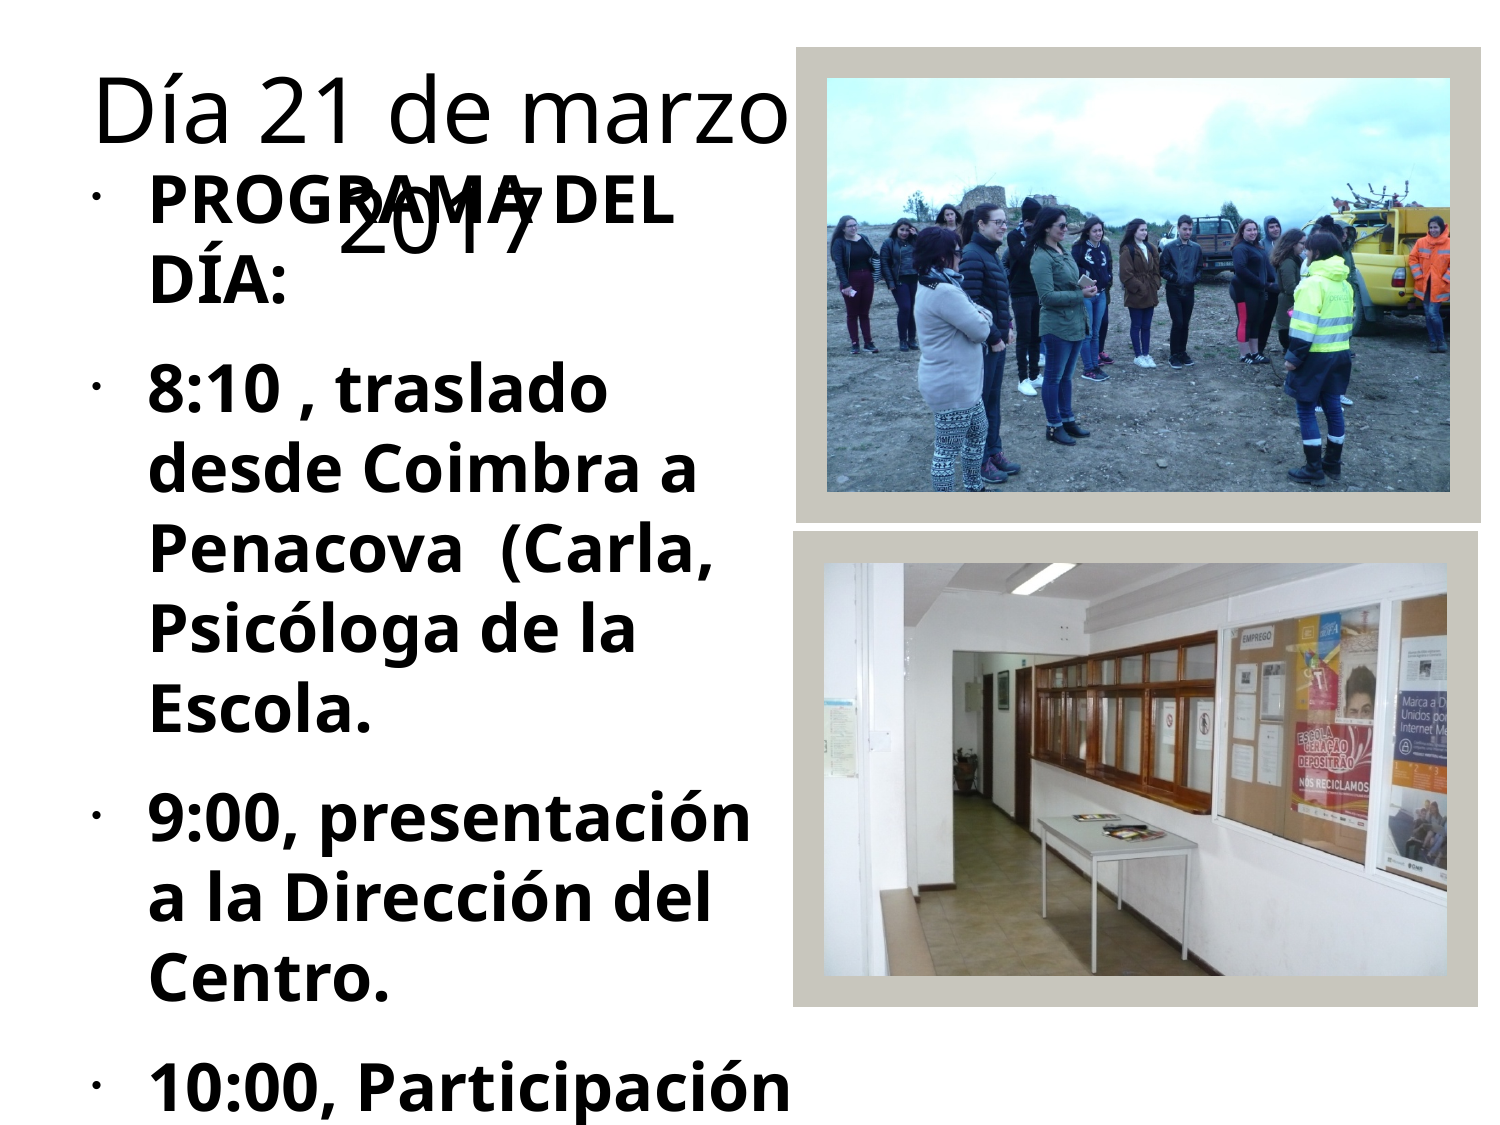

# Día 21 de marzo 2017
PROGRAMA DEL DÍA:
8:10 , traslado desde Coimbra a Penacova (Carla, Psicóloga de la Escola.
9:00, presentación a la Dirección del Centro.
10:00, Participación en la actividad de Plantación de Madroños en la Sierra de Atalhada, con todas las instituciones de la localidad ( día forestal)
12:00, Almuerzo en el Comedor de la Escuela que mantiene el Grupo de Hostelería-Restauración.
14:30, Reunión de trabajo con la Psicóloga del Centro para trabajar información relativa a:
Motivación
Convivencia
Diversidad
Interculturalidad
Absentismo
Orientación
15:30, Reunión con el Jefe de Servicios Administrativos:
Sistema Educativo Portugués
Tipos de Centros
Enseñanza de Personas Adultas
Financiación y ayudas al alumnado.
17:30, Regreso a Coimbra